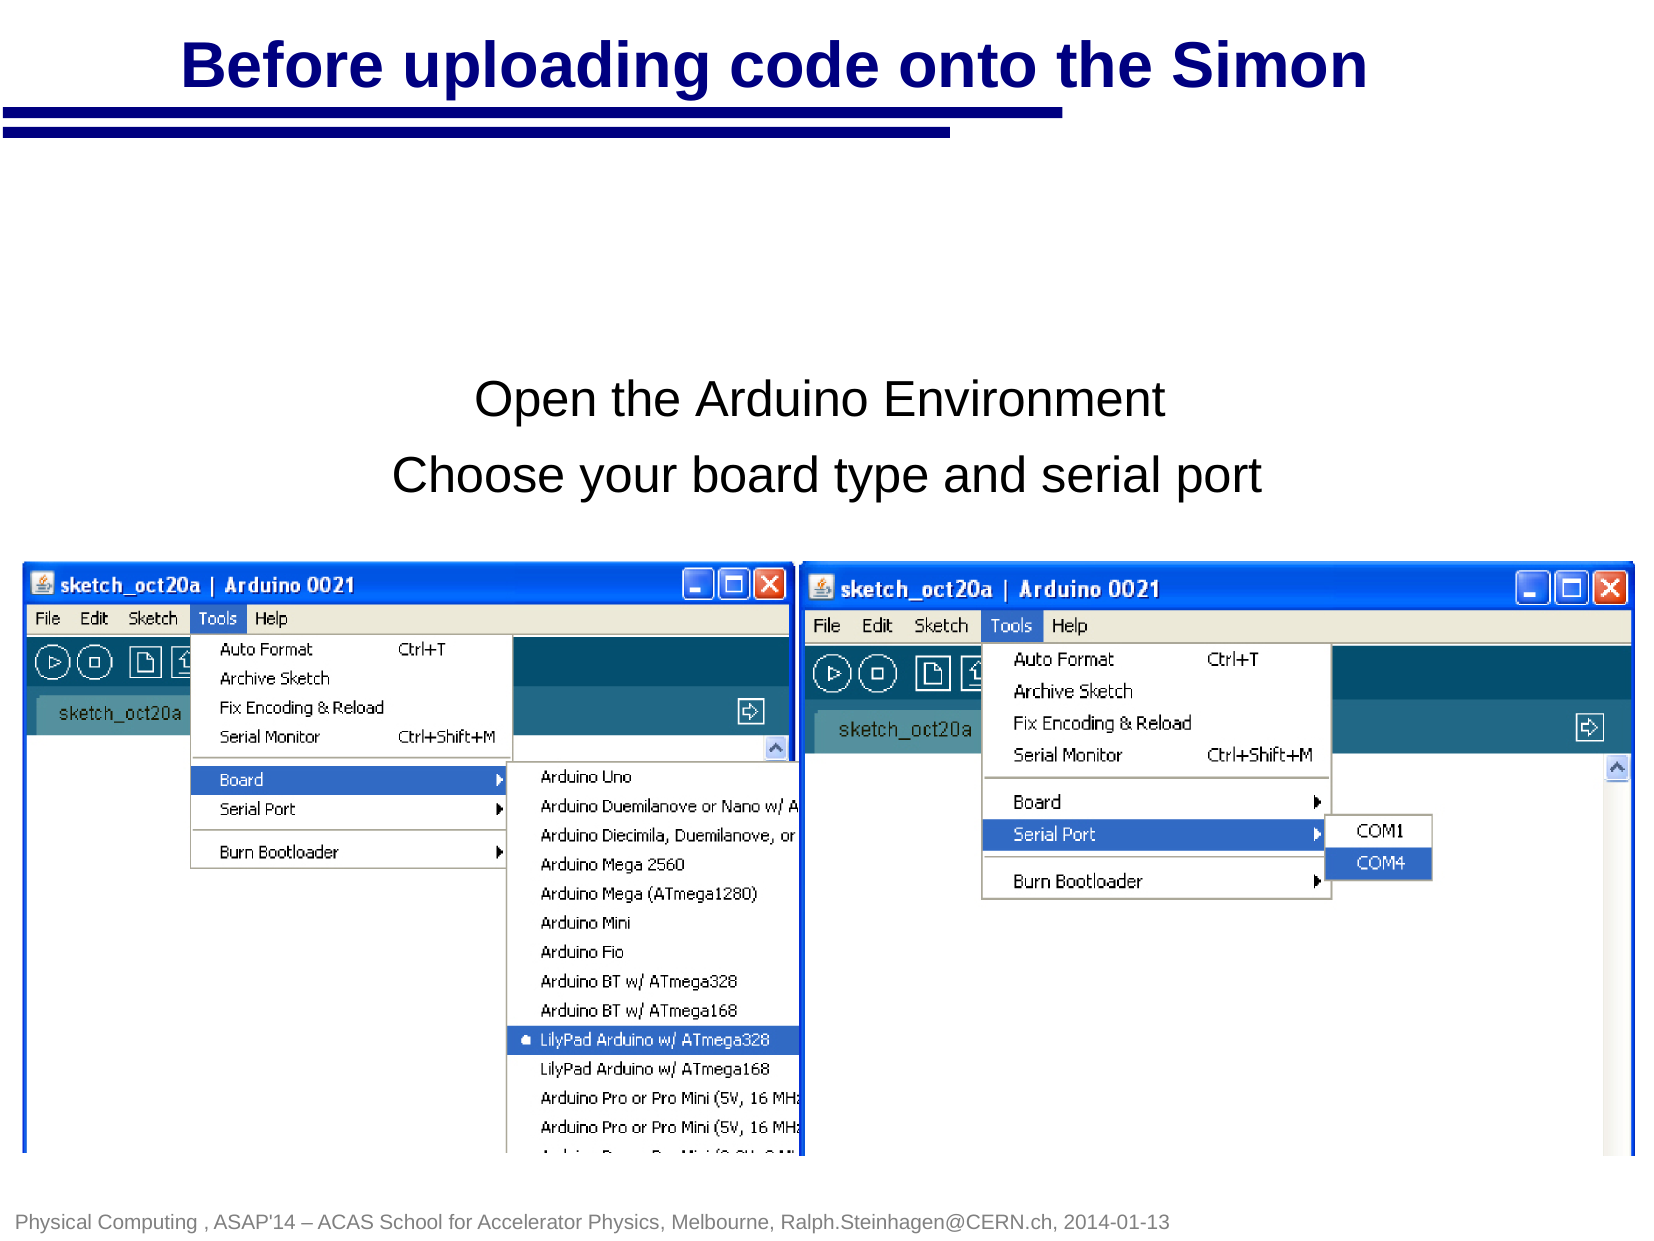

# Before uploading code onto the Simon
Open the Arduino Environment
Choose your board type and serial port